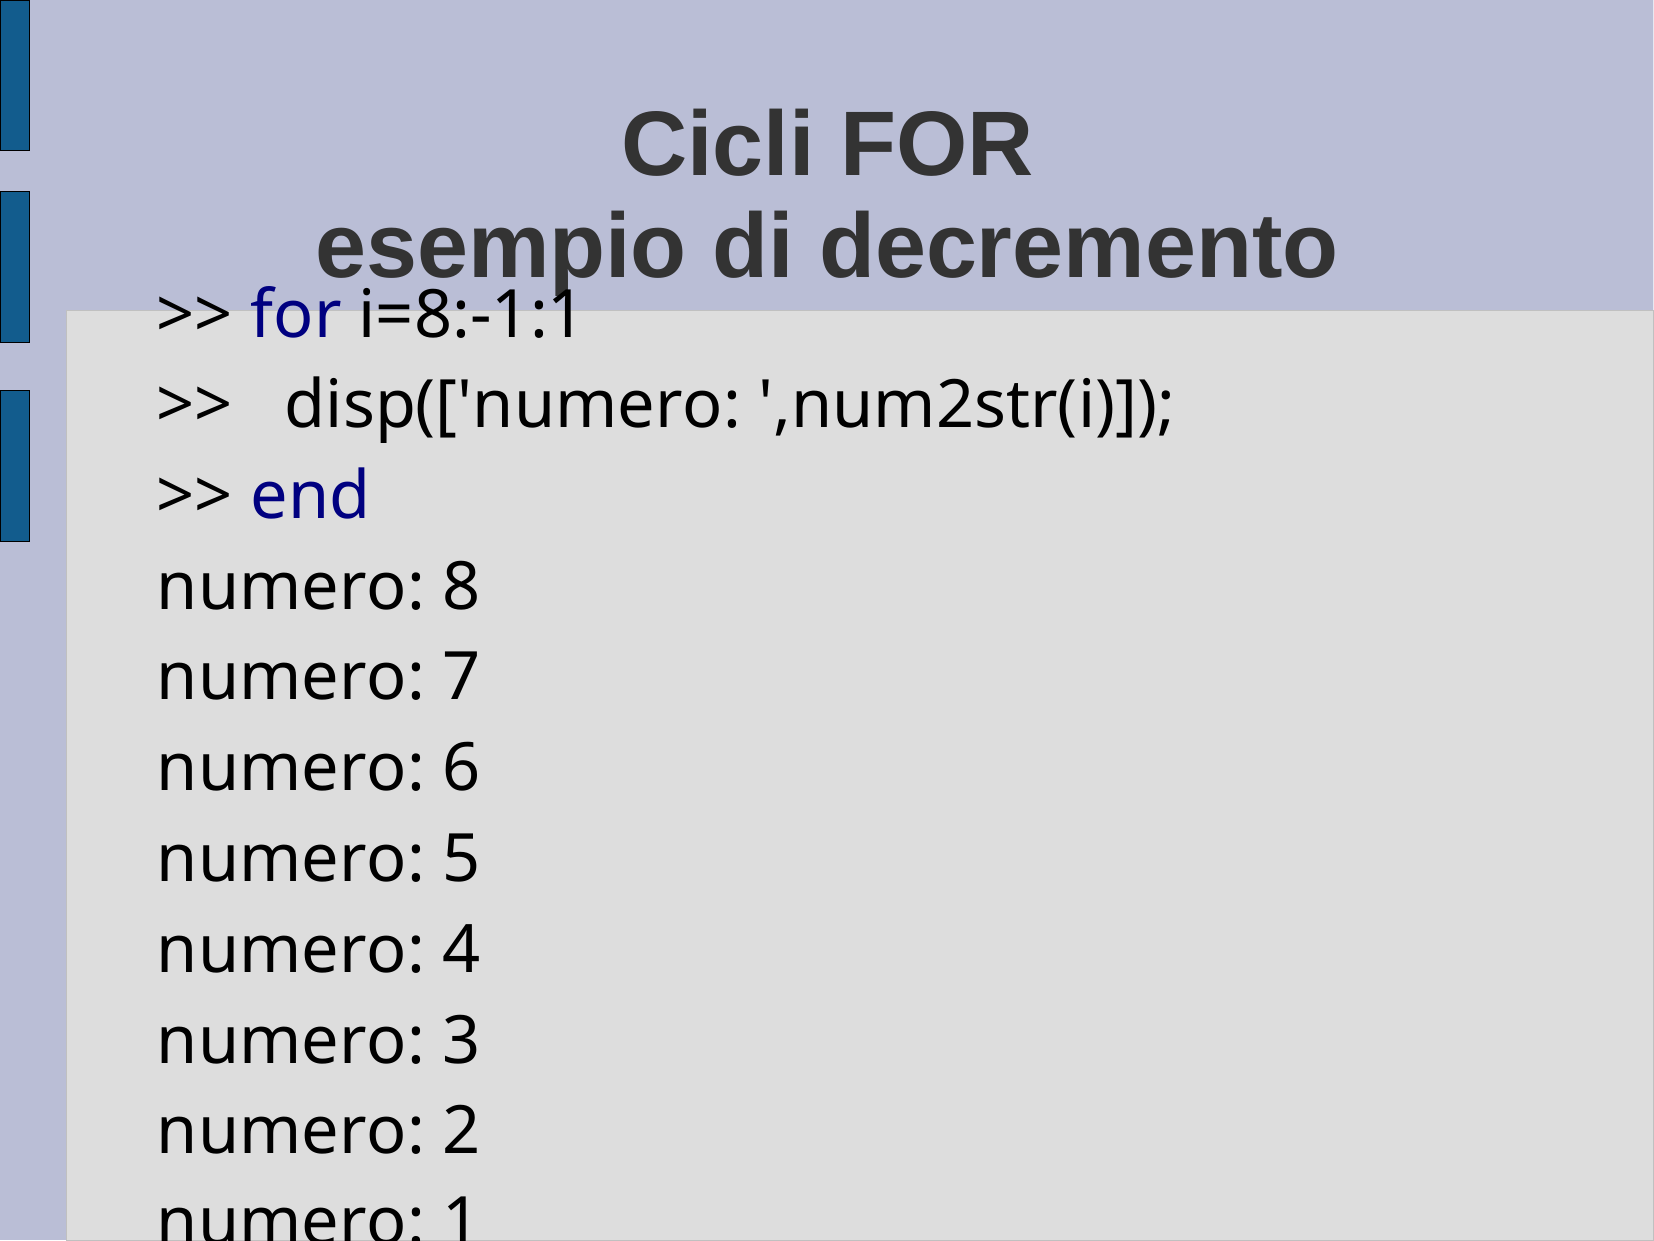

# Cicli FOR esempio di decremento
>> for i=8:-1:1
>> disp(['numero: ',num2str(i)]);
>> end
numero: 8
numero: 7
numero: 6
numero: 5
numero: 4
numero: 3
numero: 2
numero: 1